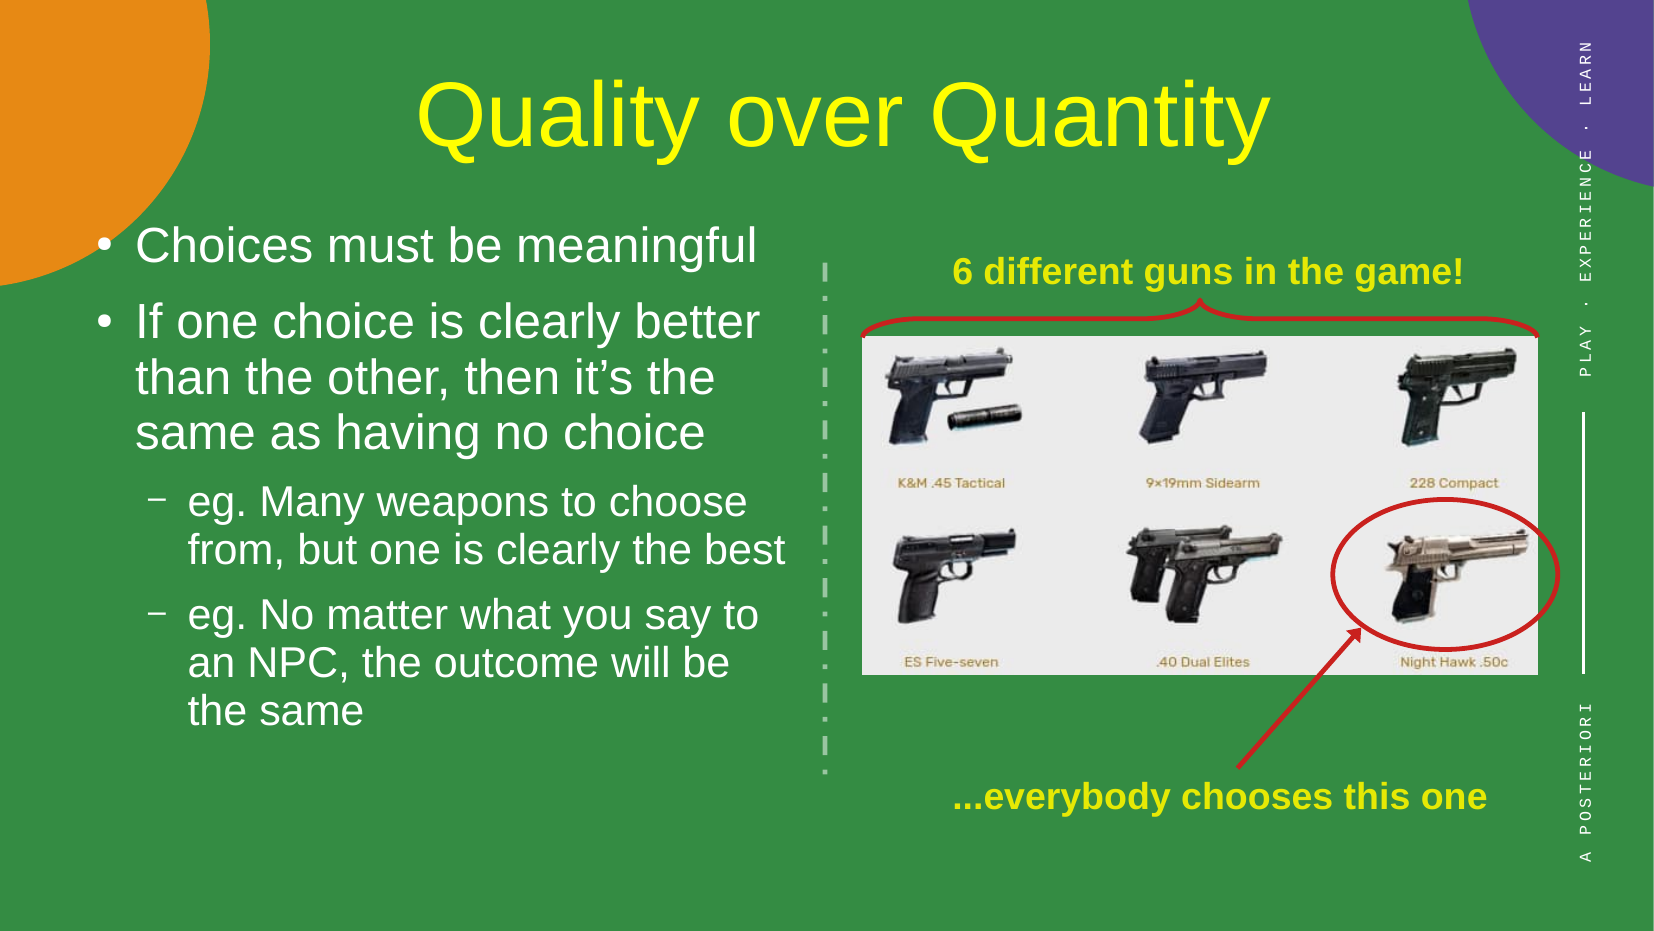

# Quality over Quantity
Choices must be meaningful
If one choice is clearly better than the other, then it’s the same as having no choice
eg. Many weapons to choose from, but one is clearly the best
eg. No matter what you say to an NPC, the outcome will be the same
6 different guns in the game!
...everybody chooses this one